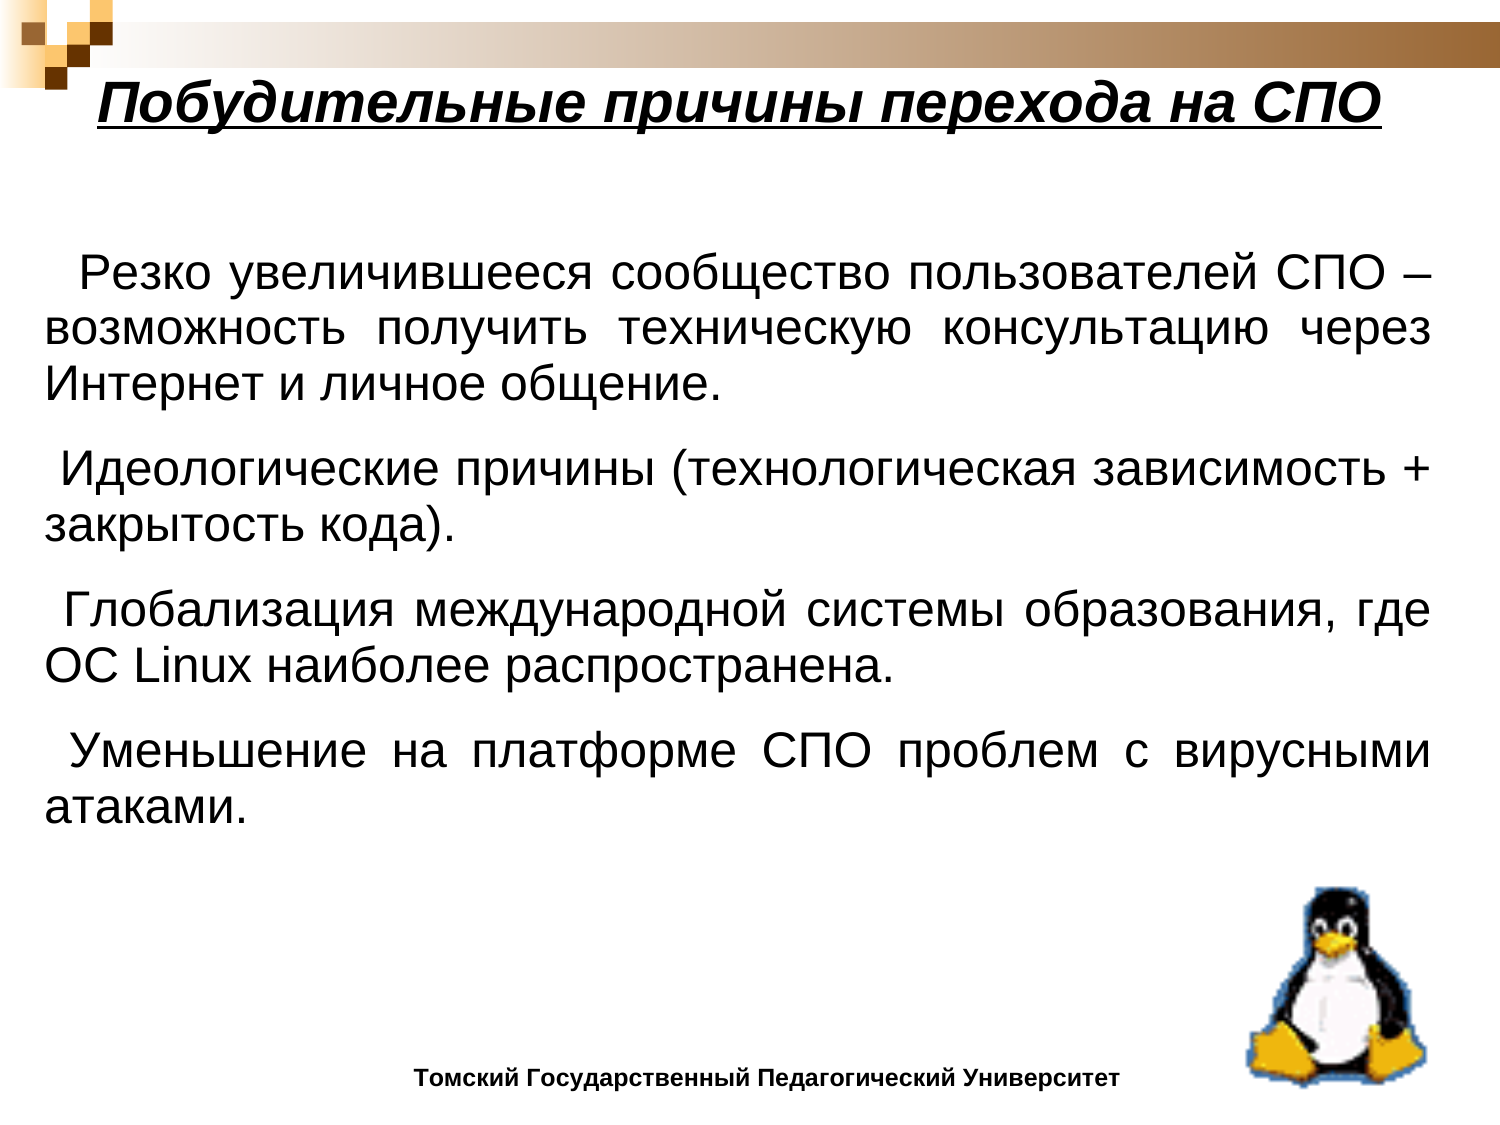

# Побудительные причины перехода на СПО
 Резко увеличившееся сообщество пользователей СПО – возможность получить техническую консультацию через Интернет и личное общение.
 Идеологические причины (технологическая зависимость + закрытость кода).
 Глобализация международной системы образования, где ОС Linux наиболее распространена.
 Уменьшение на платформе СПО проблем с вирусными атаками.
Томский Государственный Педагогический Университет